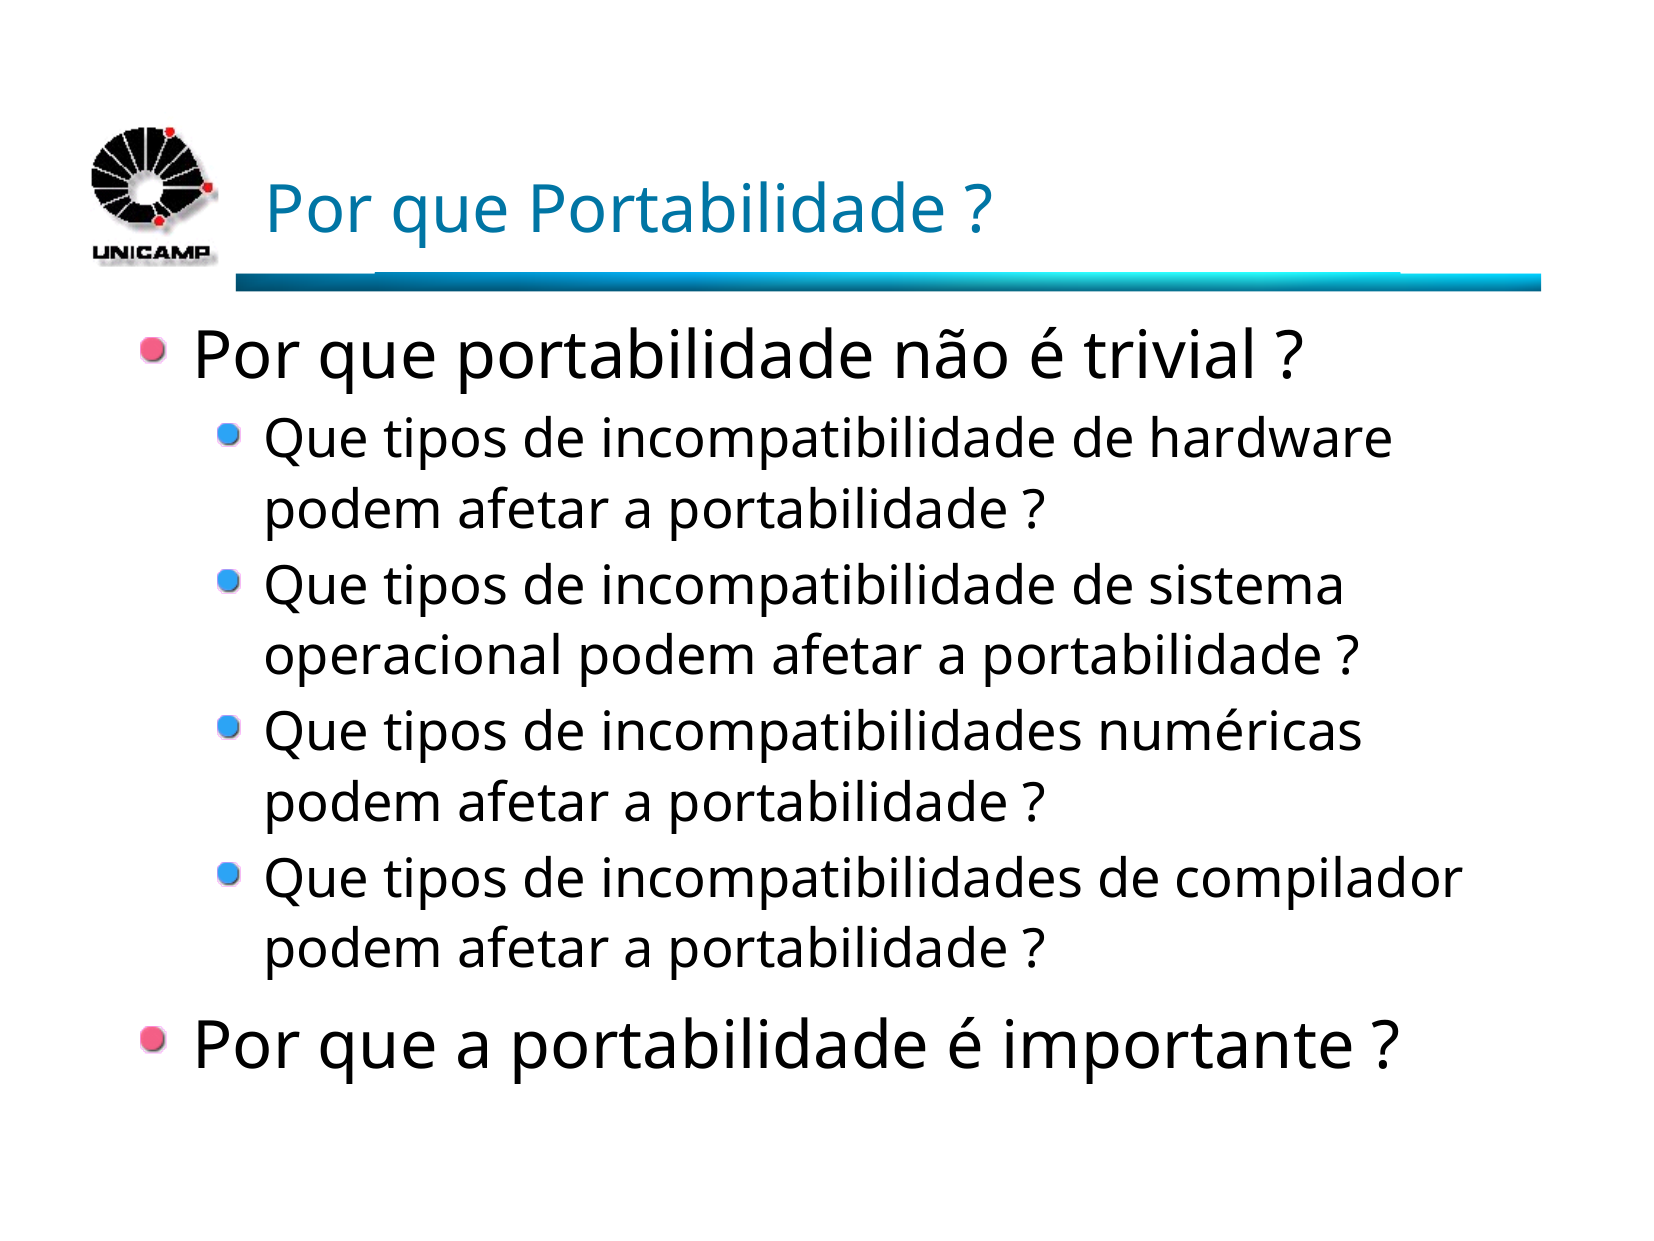

# Por que Portabilidade ?
Por que portabilidade não é trivial ?
Que tipos de incompatibilidade de hardware podem afetar a portabilidade ?
Que tipos de incompatibilidade de sistema operacional podem afetar a portabilidade ?
Que tipos de incompatibilidades numéricas podem afetar a portabilidade ?
Que tipos de incompatibilidades de compilador podem afetar a portabilidade ?
Por que a portabilidade é importante ?